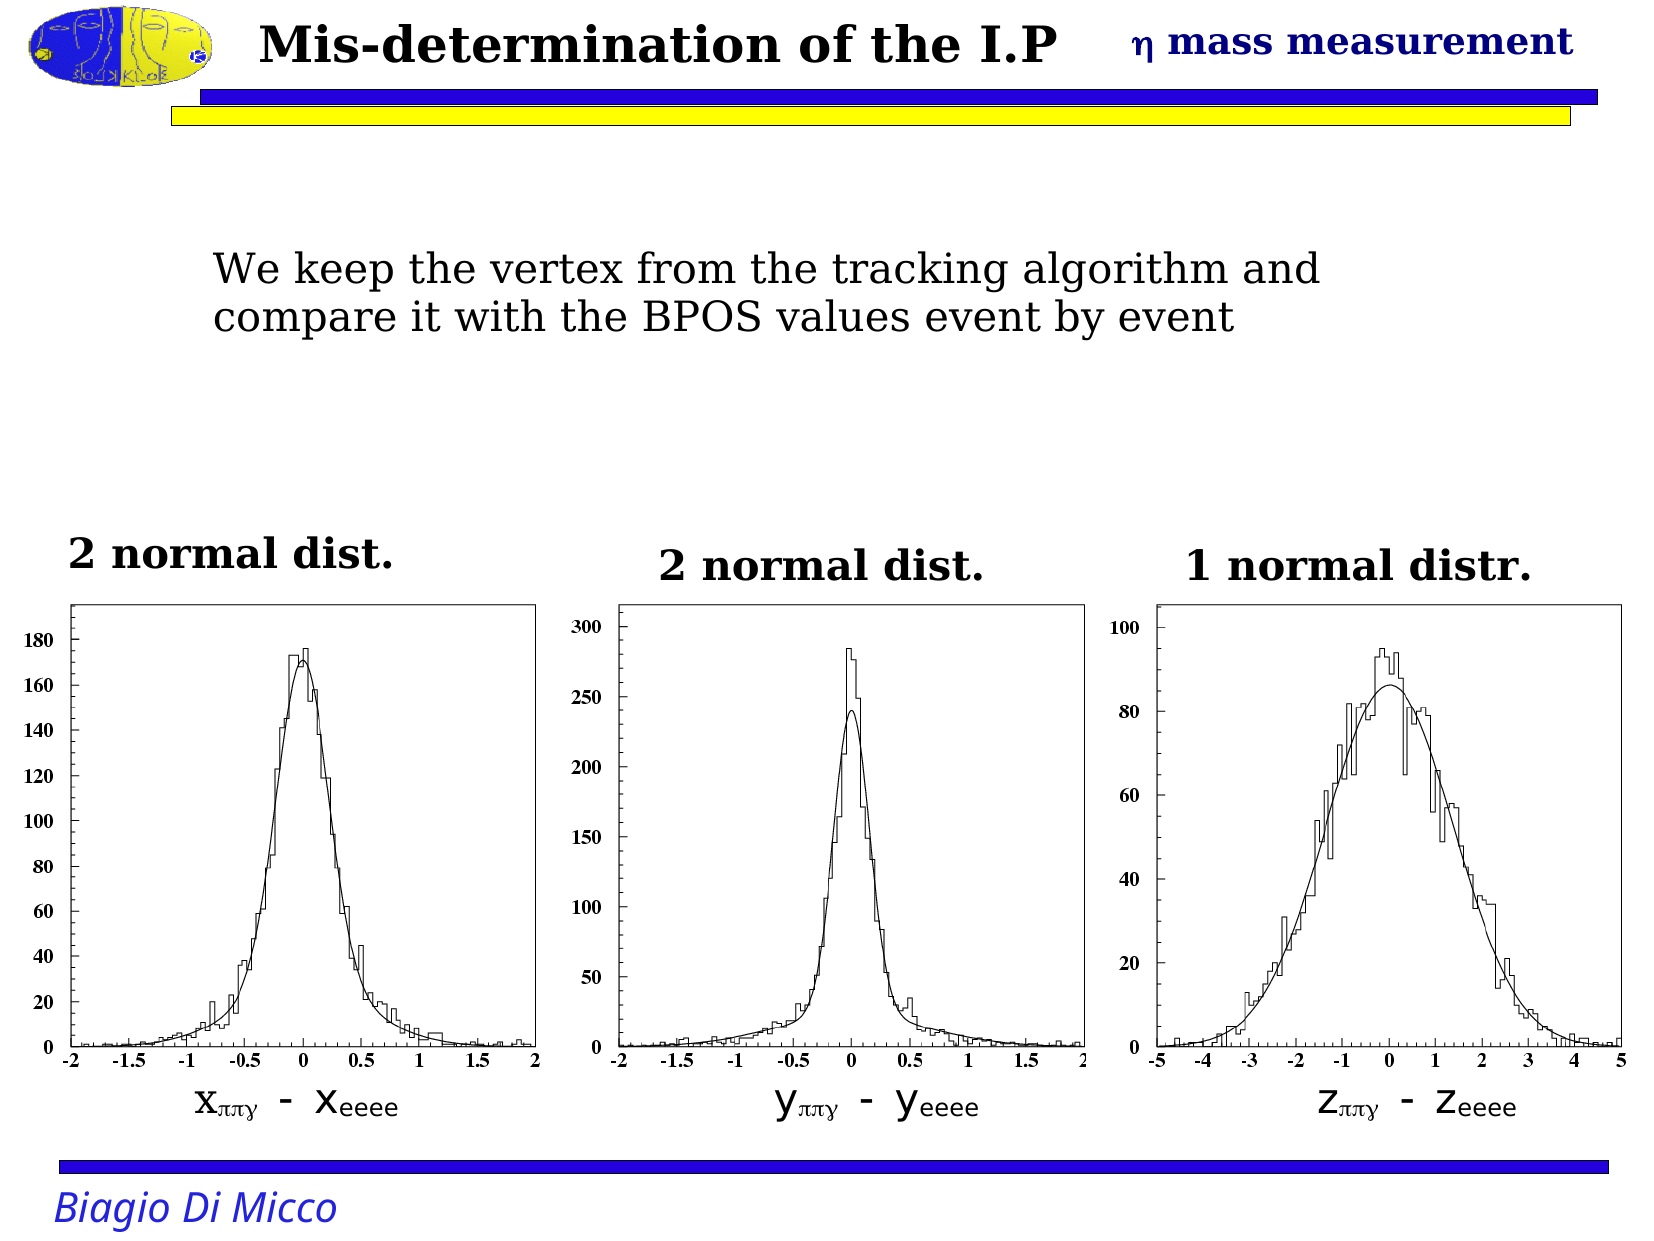

Mis-determination of the I.P
We keep the vertex from the tracking algorithm and compare it with the BPOS values event by event
2 normal dist.
2 normal dist.
1 normal distr.
xppg - xeeee
yppg - yeeee
zppg - zeeee